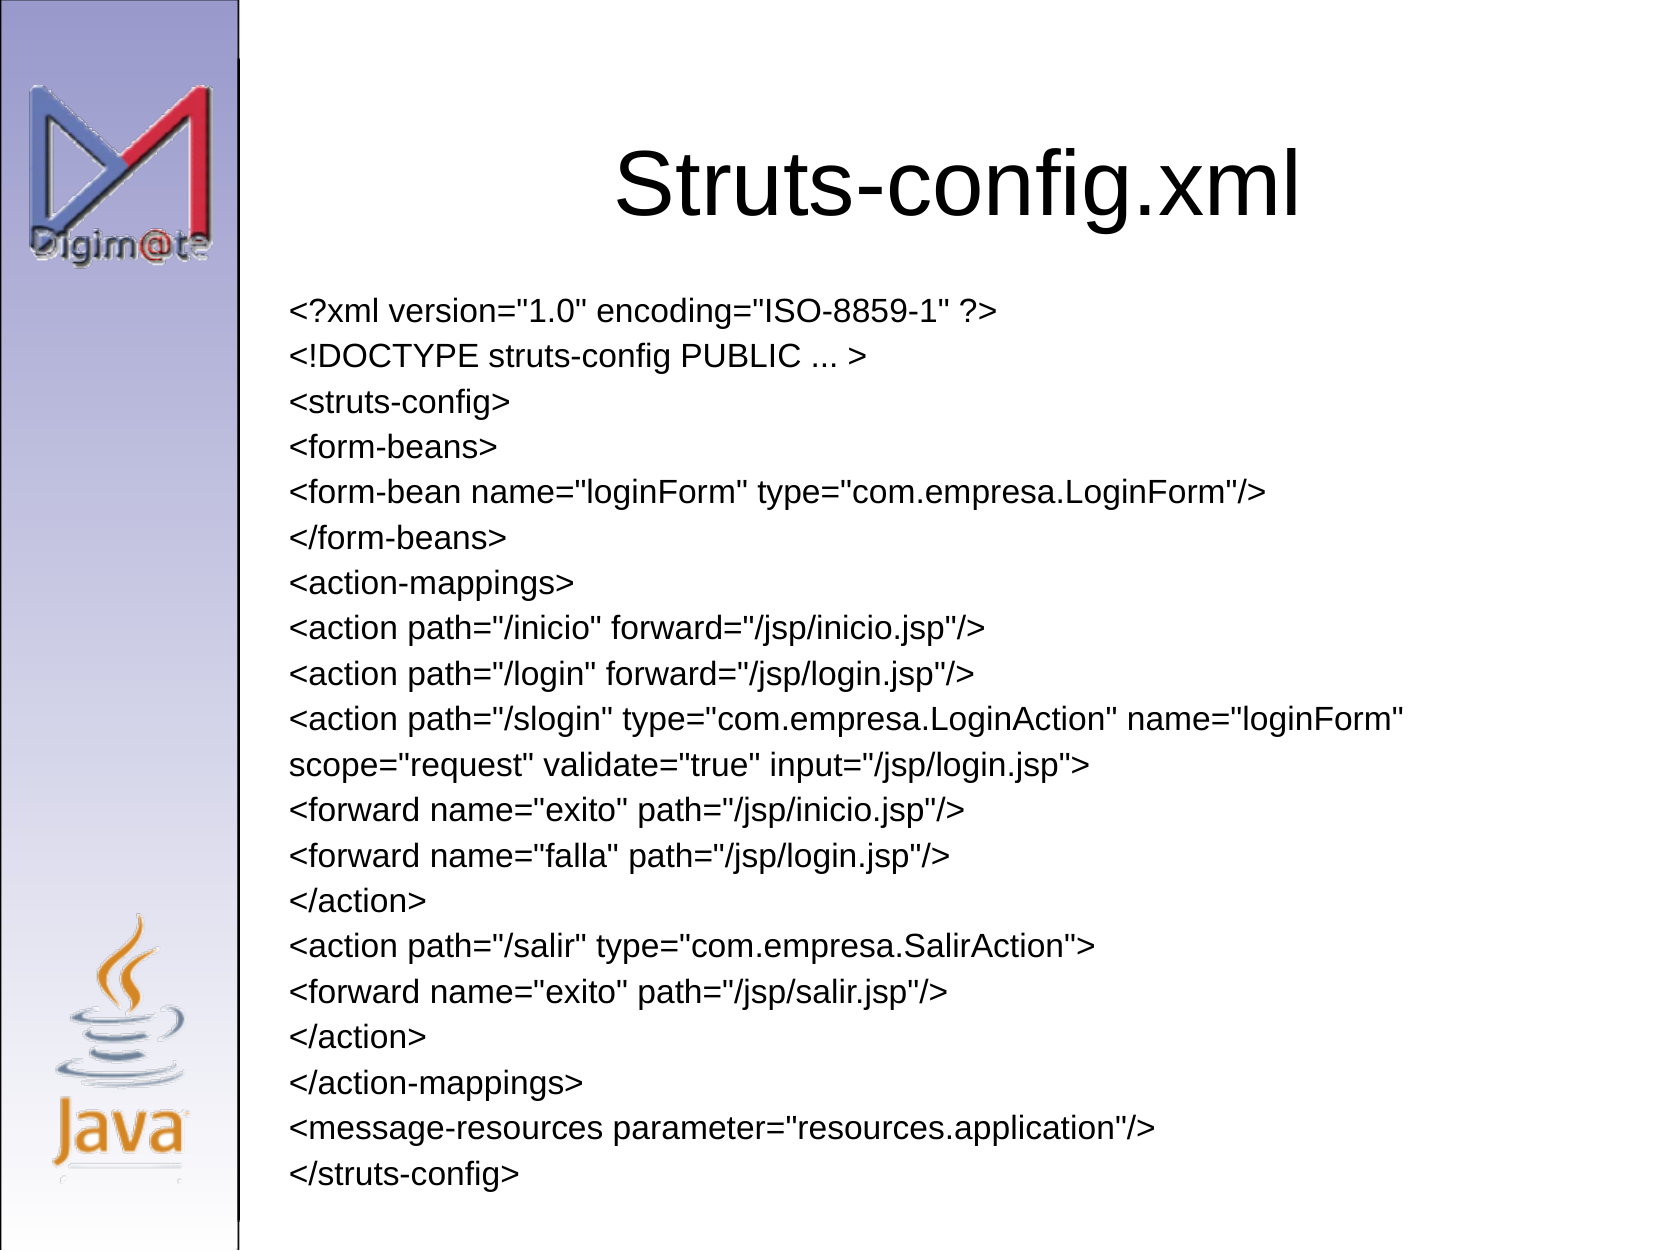

# Struts-config.xml
<?xml version="1.0" encoding="ISO-8859-1" ?>
<!DOCTYPE struts-config PUBLIC ... >
<struts-config>
<form-beans>
<form-bean name="loginForm" type="com.empresa.LoginForm"/>
</form-beans>
<action-mappings>
<action path="/inicio" forward="/jsp/inicio.jsp"/>
<action path="/login" forward="/jsp/login.jsp"/>
<action path="/slogin" type="com.empresa.LoginAction" name="loginForm"
scope="request" validate="true" input="/jsp/login.jsp">
<forward name="exito" path="/jsp/inicio.jsp"/>
<forward name="falla" path="/jsp/login.jsp"/>
</action>
<action path="/salir" type="com.empresa.SalirAction">
<forward name="exito" path="/jsp/salir.jsp"/>
</action>
</action-mappings>
<message-resources parameter="resources.application"/>
</struts-config>